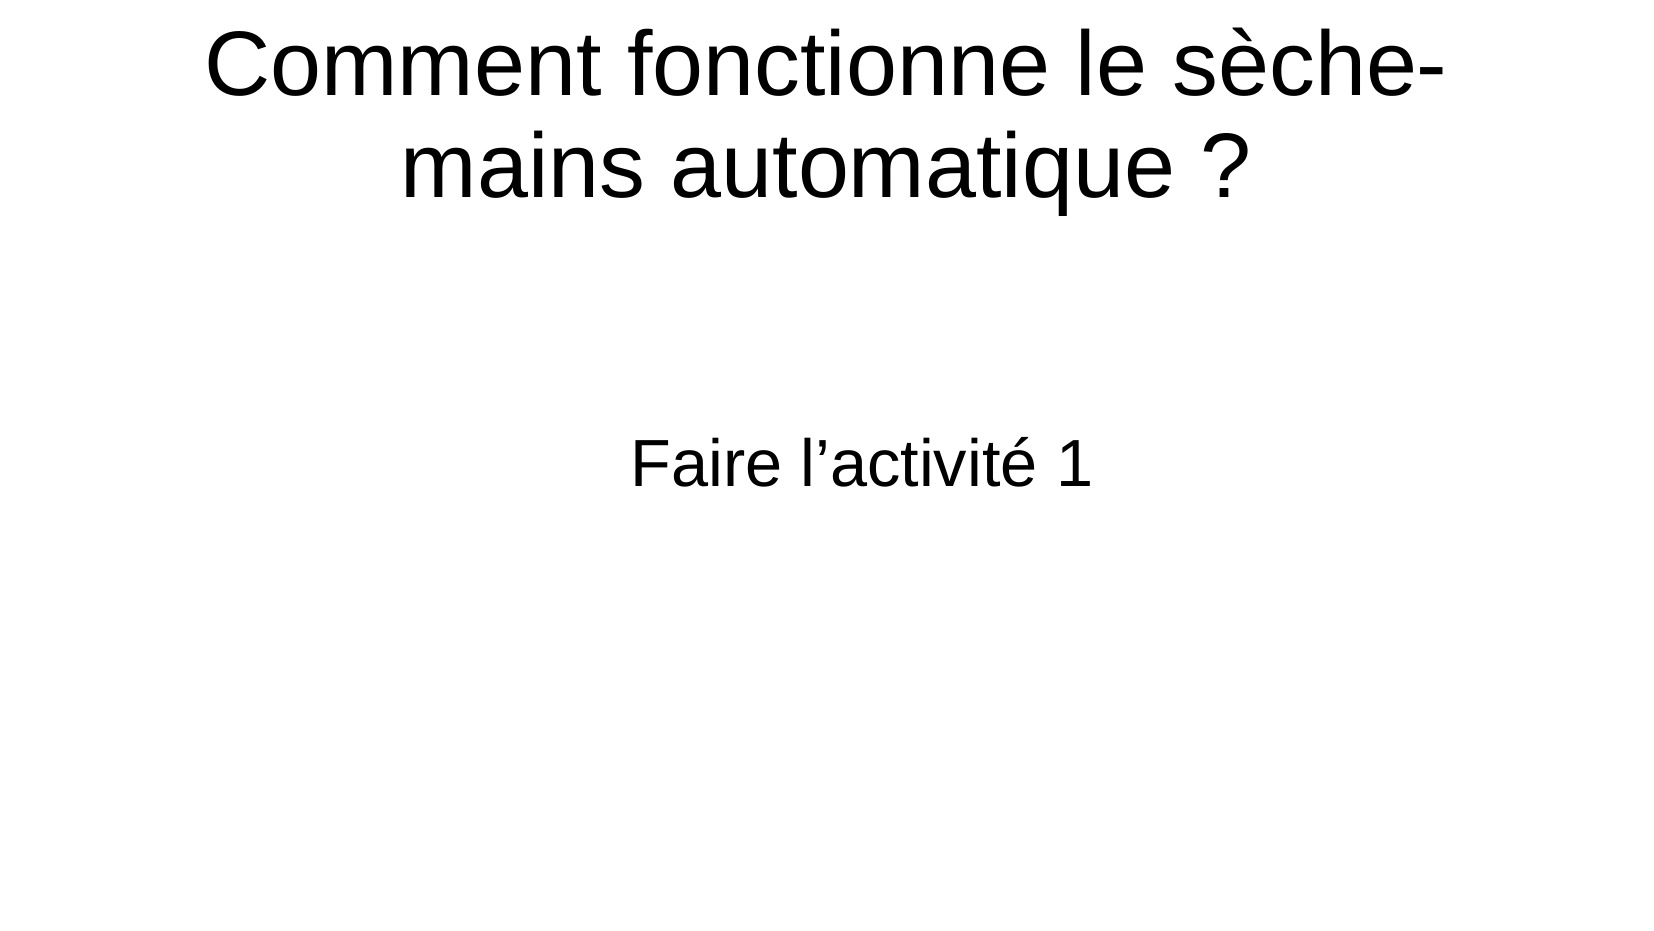

# Comment fonctionne le sèche-mains automatique ?
Faire l’activité 1